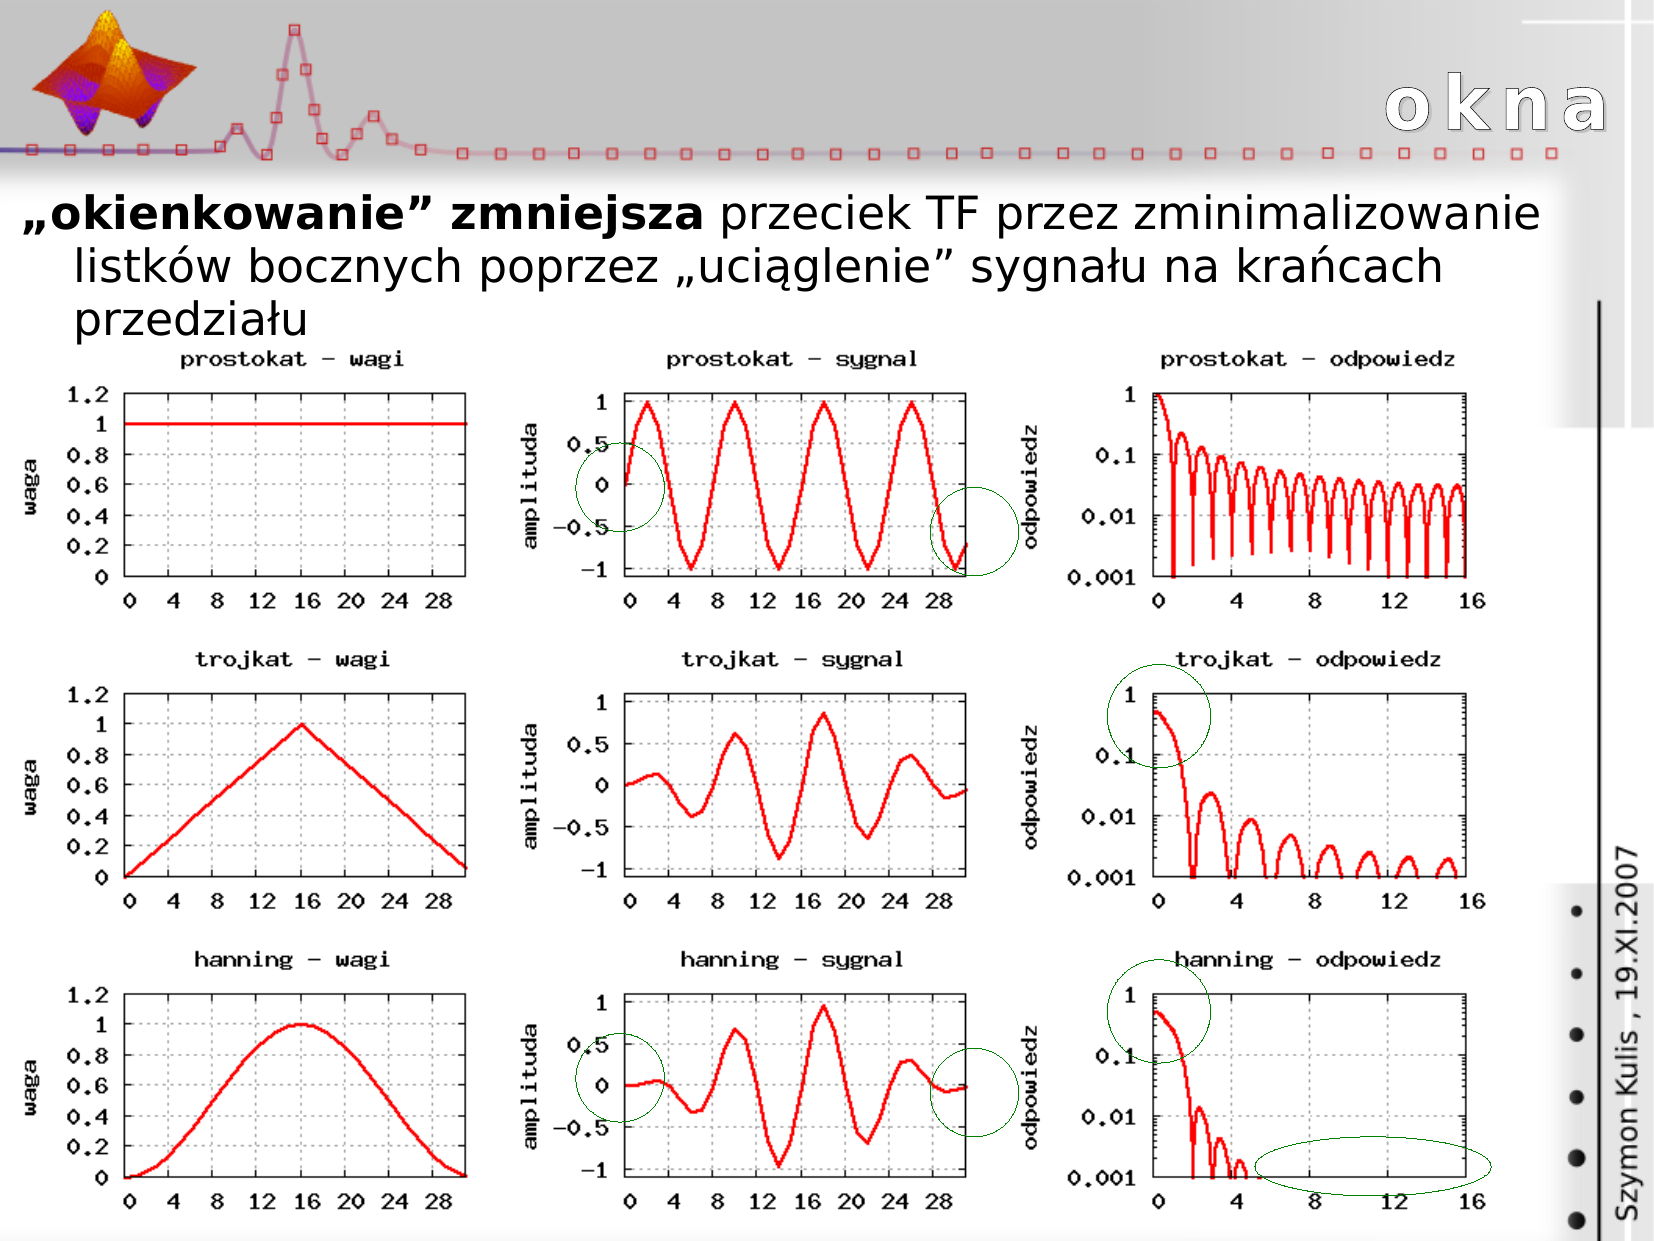

# okna
„okienkowanie” zmniejsza przeciek TF przez zminimalizowanie listków bocznych poprzez „uciąglenie” sygnału na krańcach przedziału